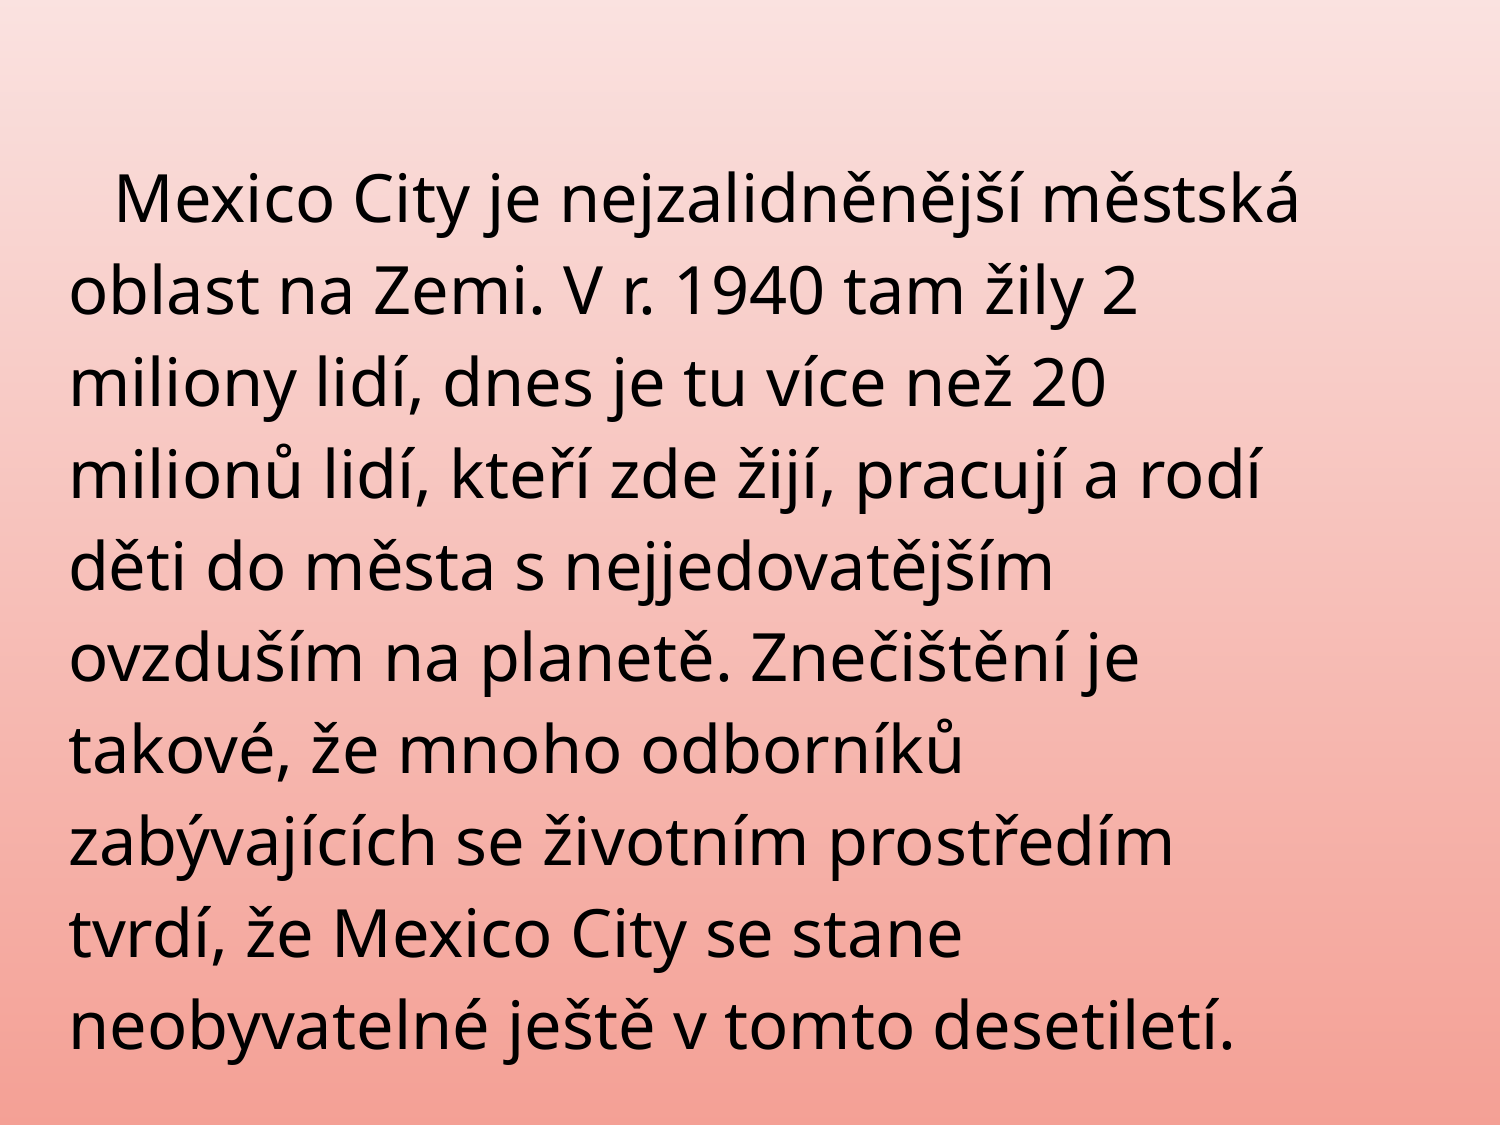

# Mexico City je nejzalidněnější městská
oblast na Zemi. V r. 1940 tam žily 2
miliony lidí, dnes je tu více než 20
milionů lidí, kteří zde žijí, pracují a rodí
děti do města s nejjedovatějším
ovzduším na planetě. Znečištění je
takové, že mnoho odborníků
zabývajících se životním prostředím
tvrdí, že Mexico City se stane
neobyvatelné ještě v tomto desetiletí.